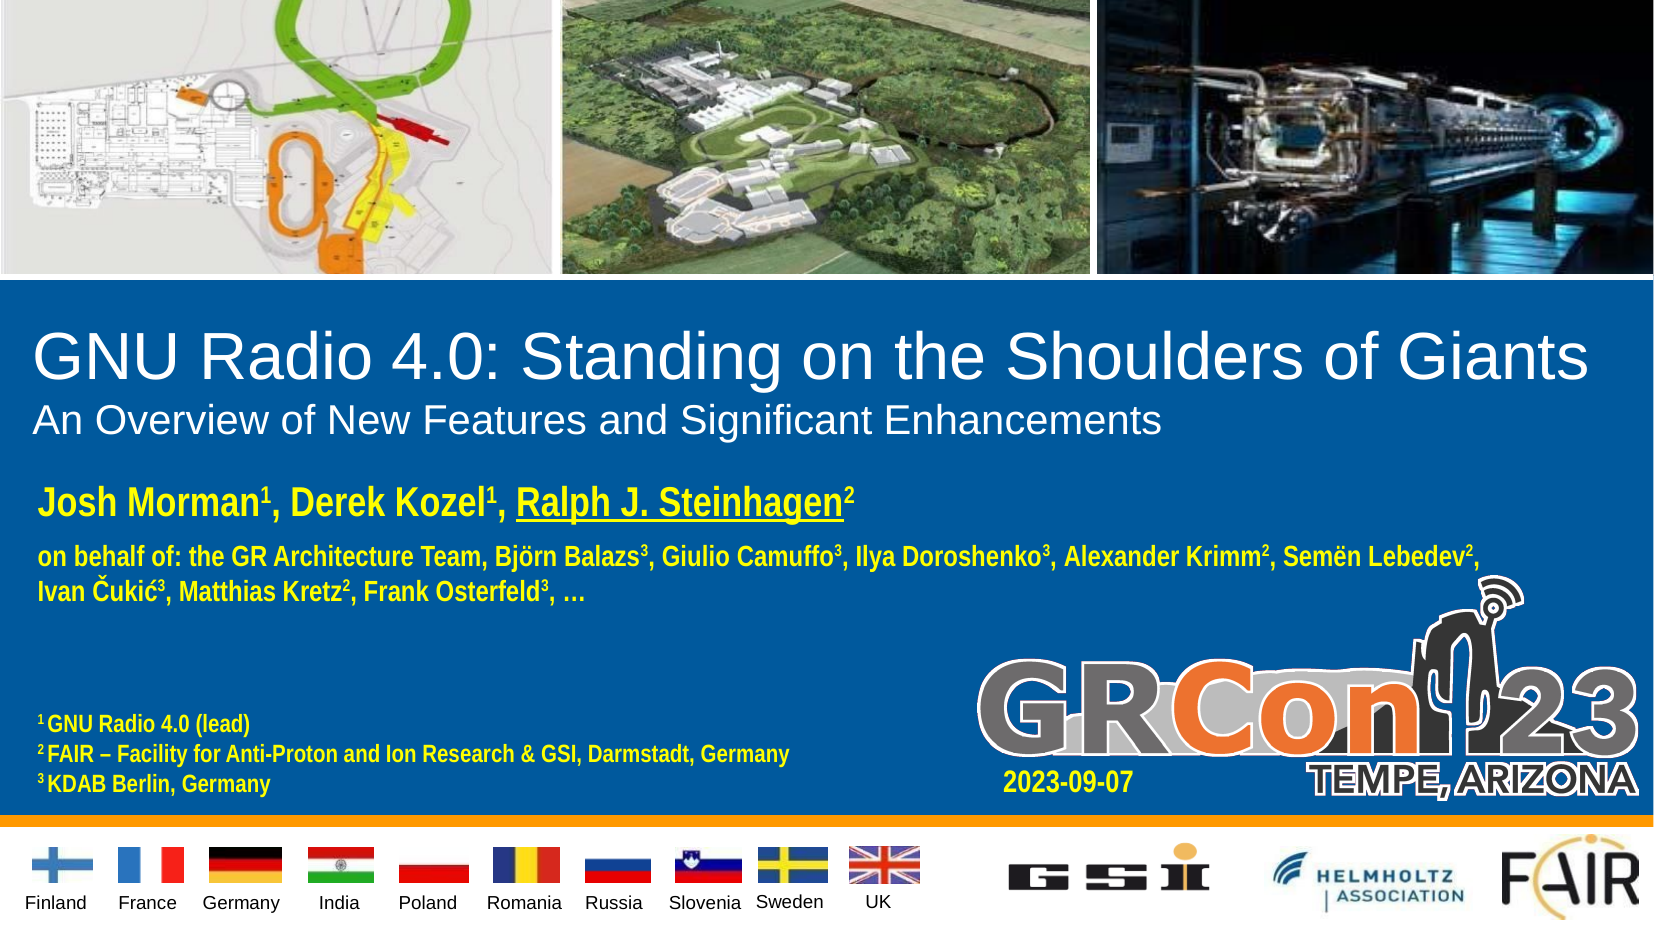

GNU Radio 4.0: Standing on the Shoulders of Giants
An Overview of New Features and Significant Enhancements
Josh Morman1, Derek Kozel1, Ralph J. Steinhagen2
on behalf of: the GR Architecture Team, Björn Balazs3, Giulio Camuffo3, Ilya Doroshenko3, Alexander Krimm2, Semën Lebedev2,
Ivan Čukić3, Matthias Kretz2, Frank Osterfeld3, …
1 GNU Radio 4.0 (lead)
2 FAIR – Facility for Anti-Proton and Ion Research & GSI, Darmstadt, Germany
3 KDAB Berlin, Germany
2023-09-07
UK
Sweden
Slovenia
Finland
Russia
France
Germany
India
Poland
Romania